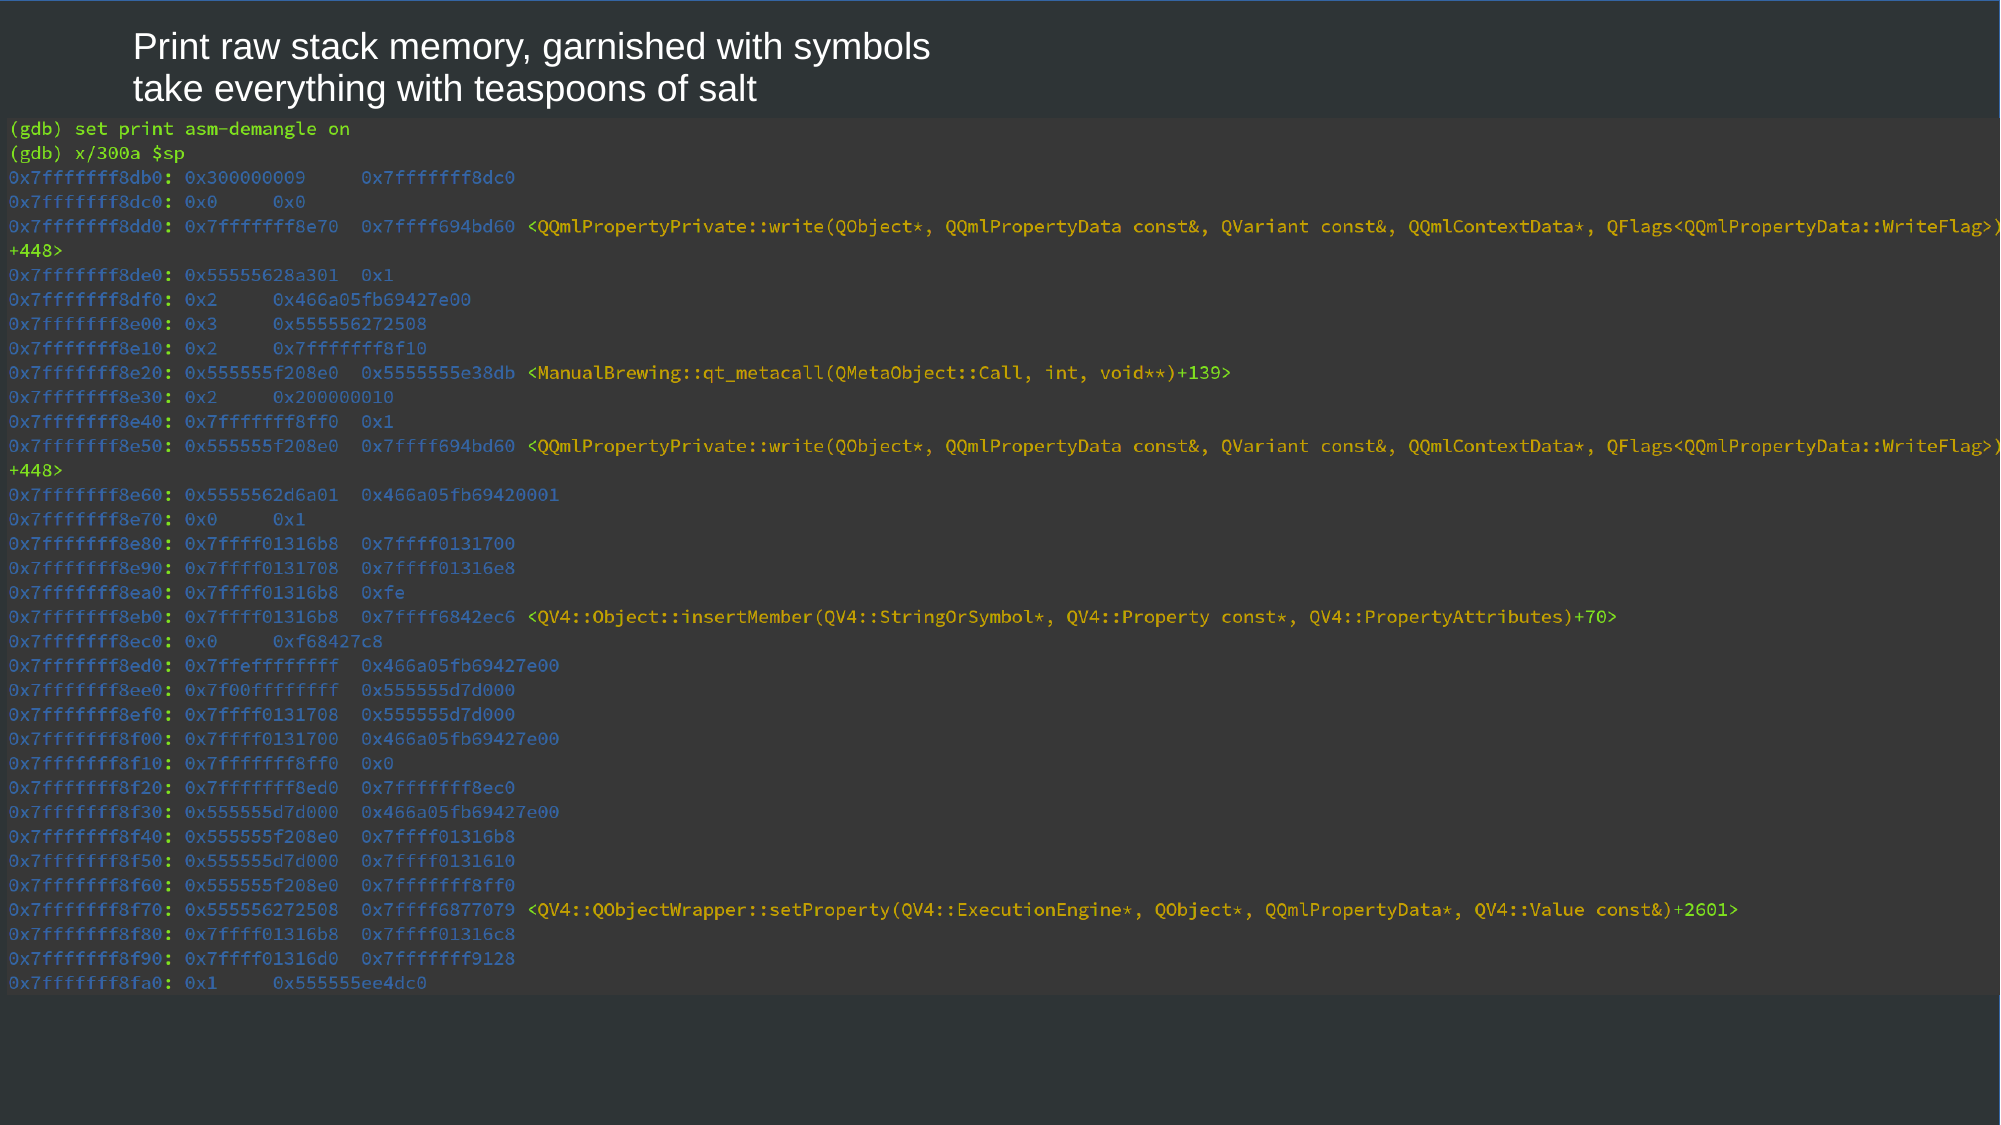

Print raw stack memory, garnished with symbols
take everything with teaspoons of salt
#